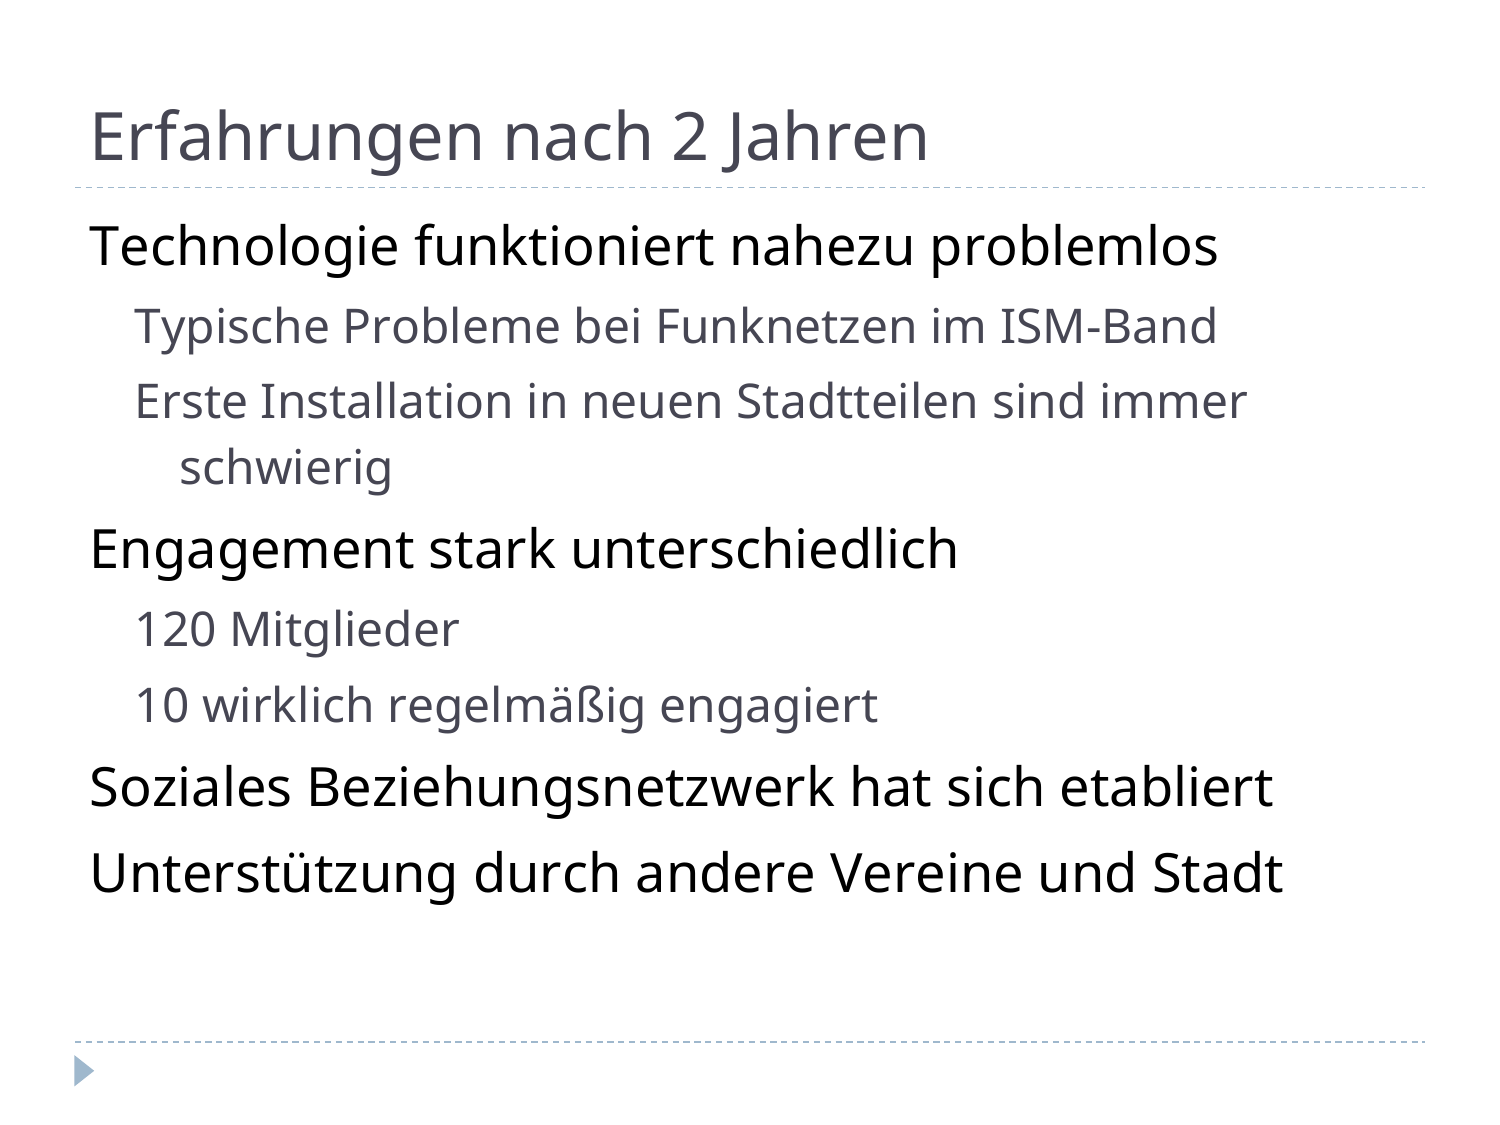

# Erfahrungen nach 2 Jahren
Technologie funktioniert nahezu problemlos
Typische Probleme bei Funknetzen im ISM-Band
Erste Installation in neuen Stadtteilen sind immer schwierig
Engagement stark unterschiedlich
120 Mitglieder
10 wirklich regelmäßig engagiert
Soziales Beziehungsnetzwerk hat sich etabliert
Unterstützung durch andere Vereine und Stadt